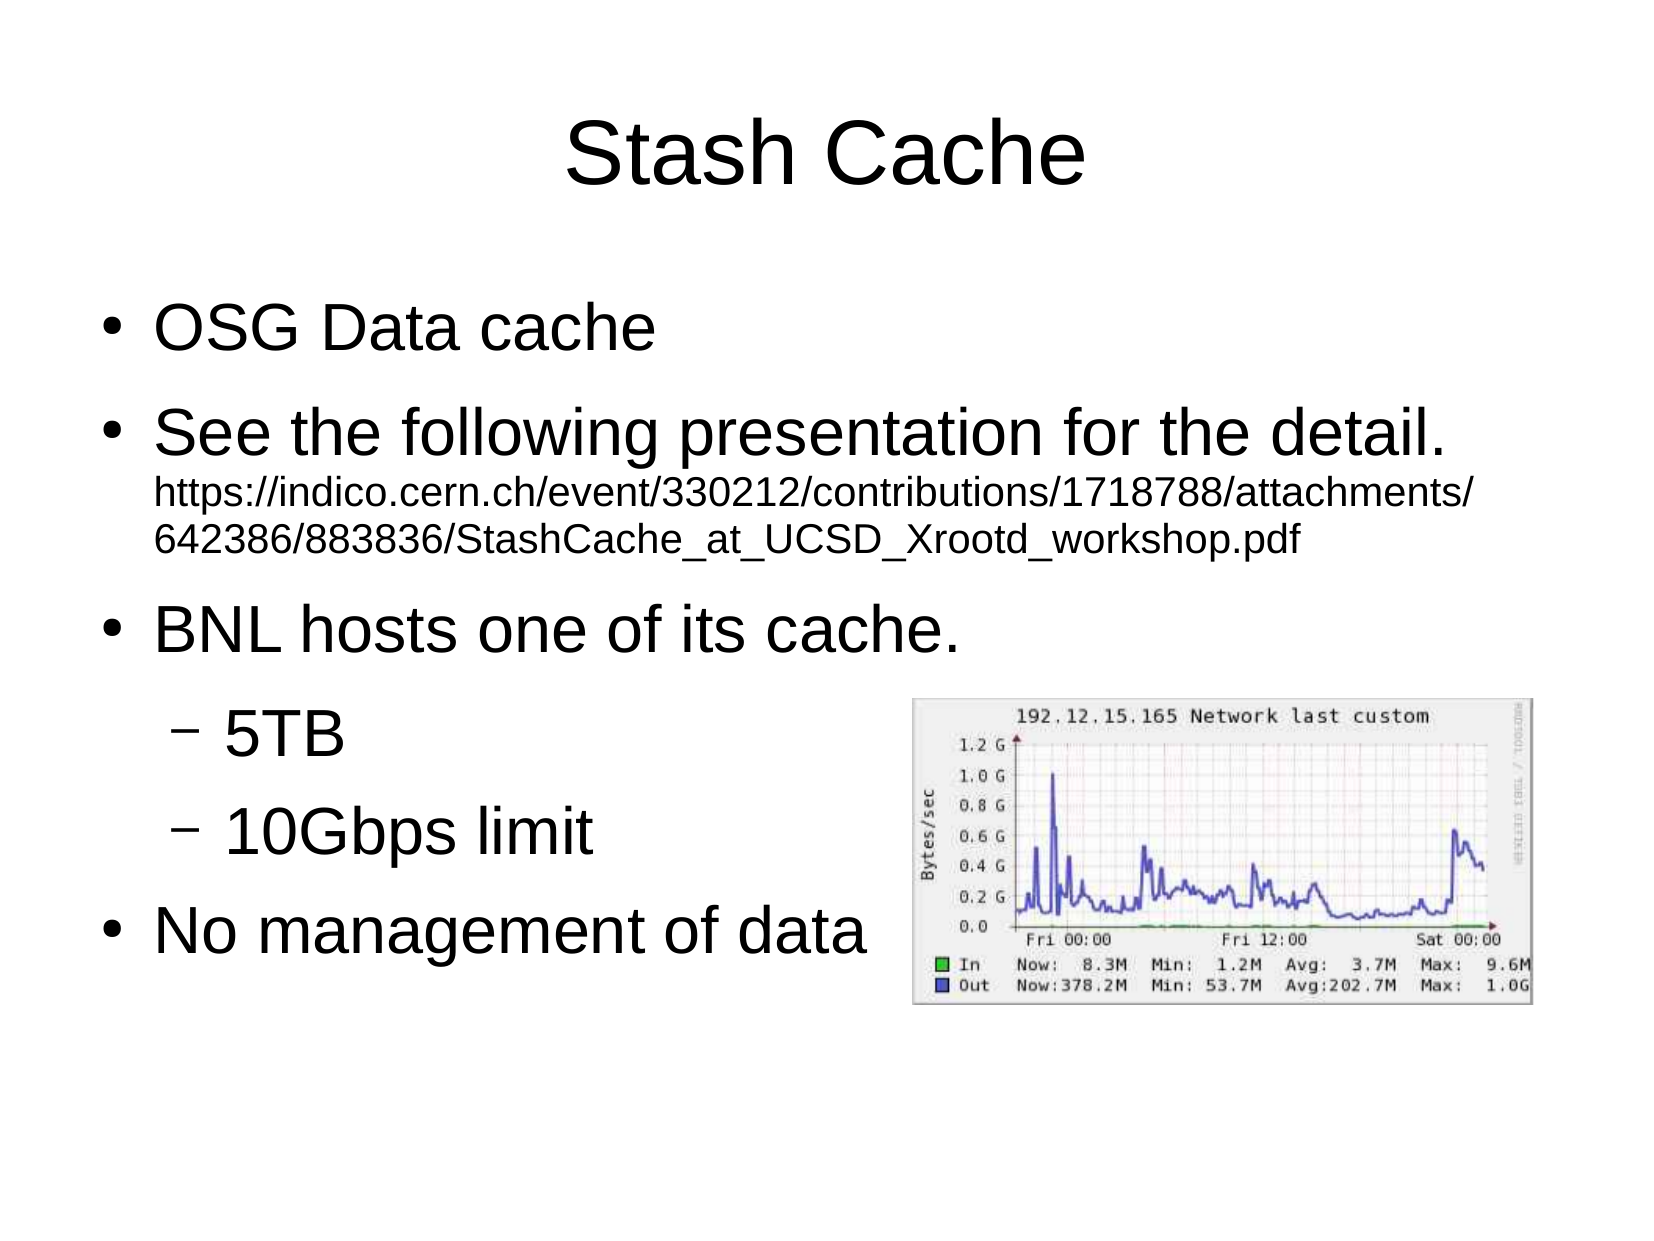

# Stash Cache
OSG Data cache
See the following presentation for the detail. https://indico.cern.ch/event/330212/contributions/1718788/attachments/642386/883836/StashCache_at_UCSD_Xrootd_workshop.pdf
BNL hosts one of its cache.
5TB
10Gbps limit
No management of data